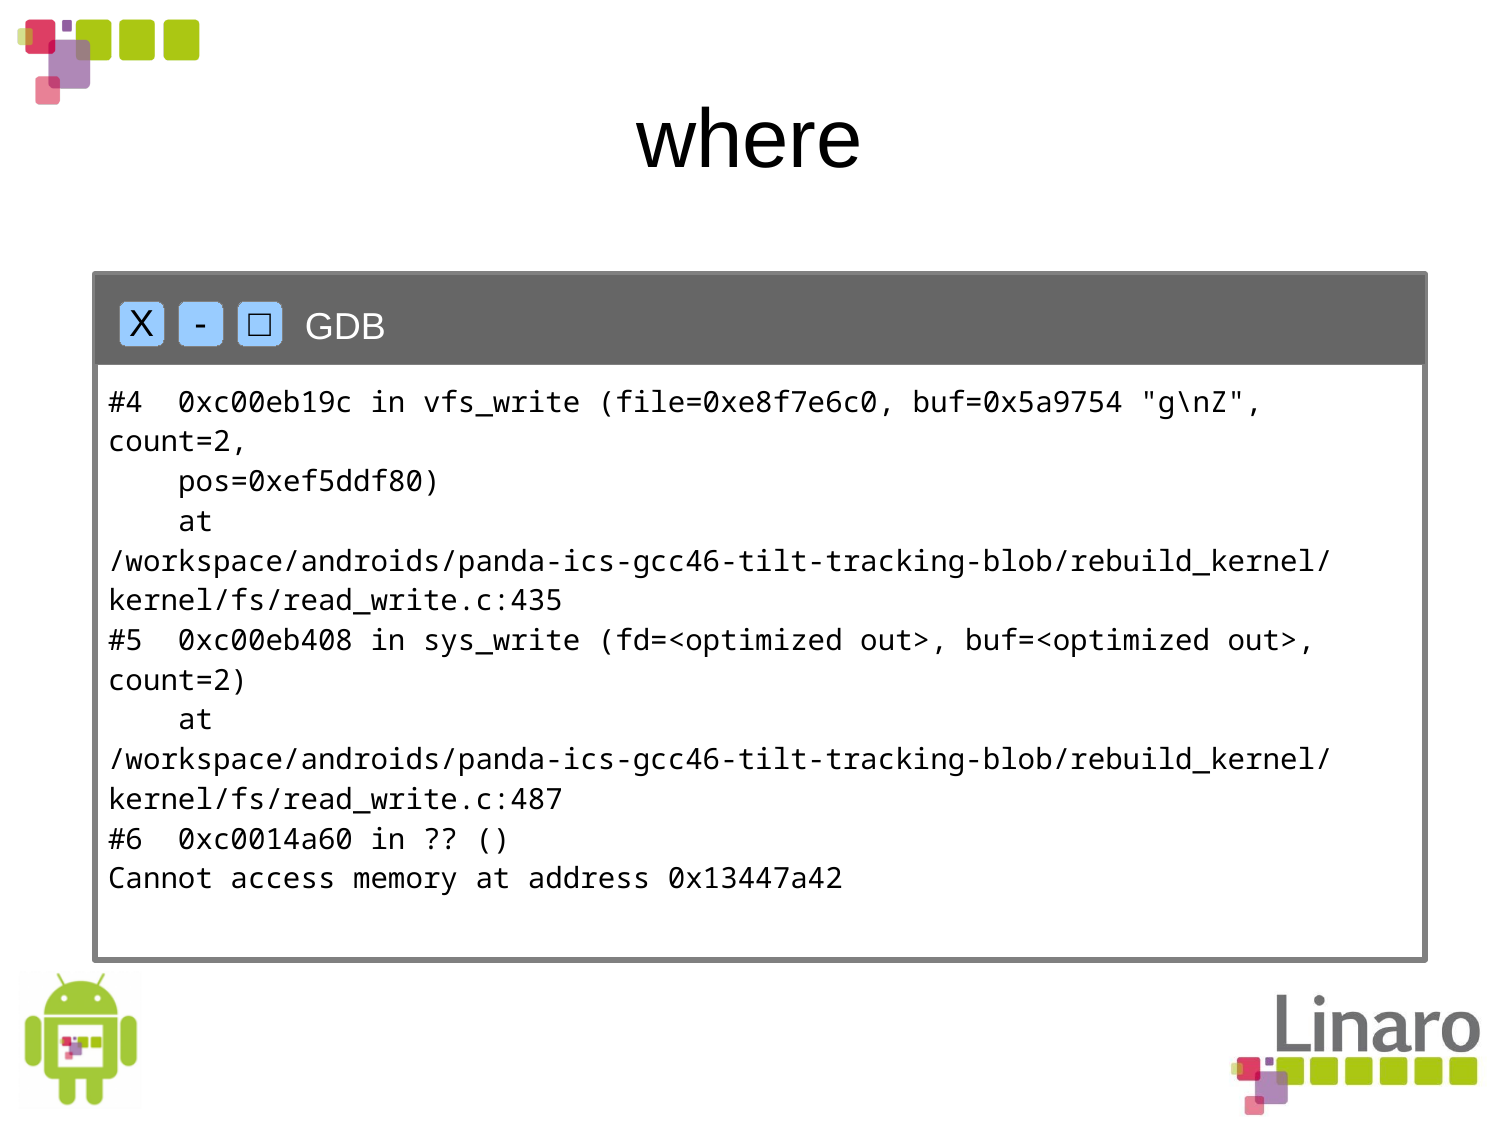

# where
GDB
X
-
□
#4 0xc00eb19c in vfs_write (file=0xe8f7e6c0, buf=0x5a9754 "g\nZ", count=2,
 pos=0xef5ddf80)
 at /workspace/androids/panda-ics-gcc46-tilt-tracking-blob/rebuild_kernel/kernel/fs/read_write.c:435
#5 0xc00eb408 in sys_write (fd=<optimized out>, buf=<optimized out>, count=2)
 at /workspace/androids/panda-ics-gcc46-tilt-tracking-blob/rebuild_kernel/kernel/fs/read_write.c:487
#6 0xc0014a60 in ?? ()
Cannot access memory at address 0x13447a42